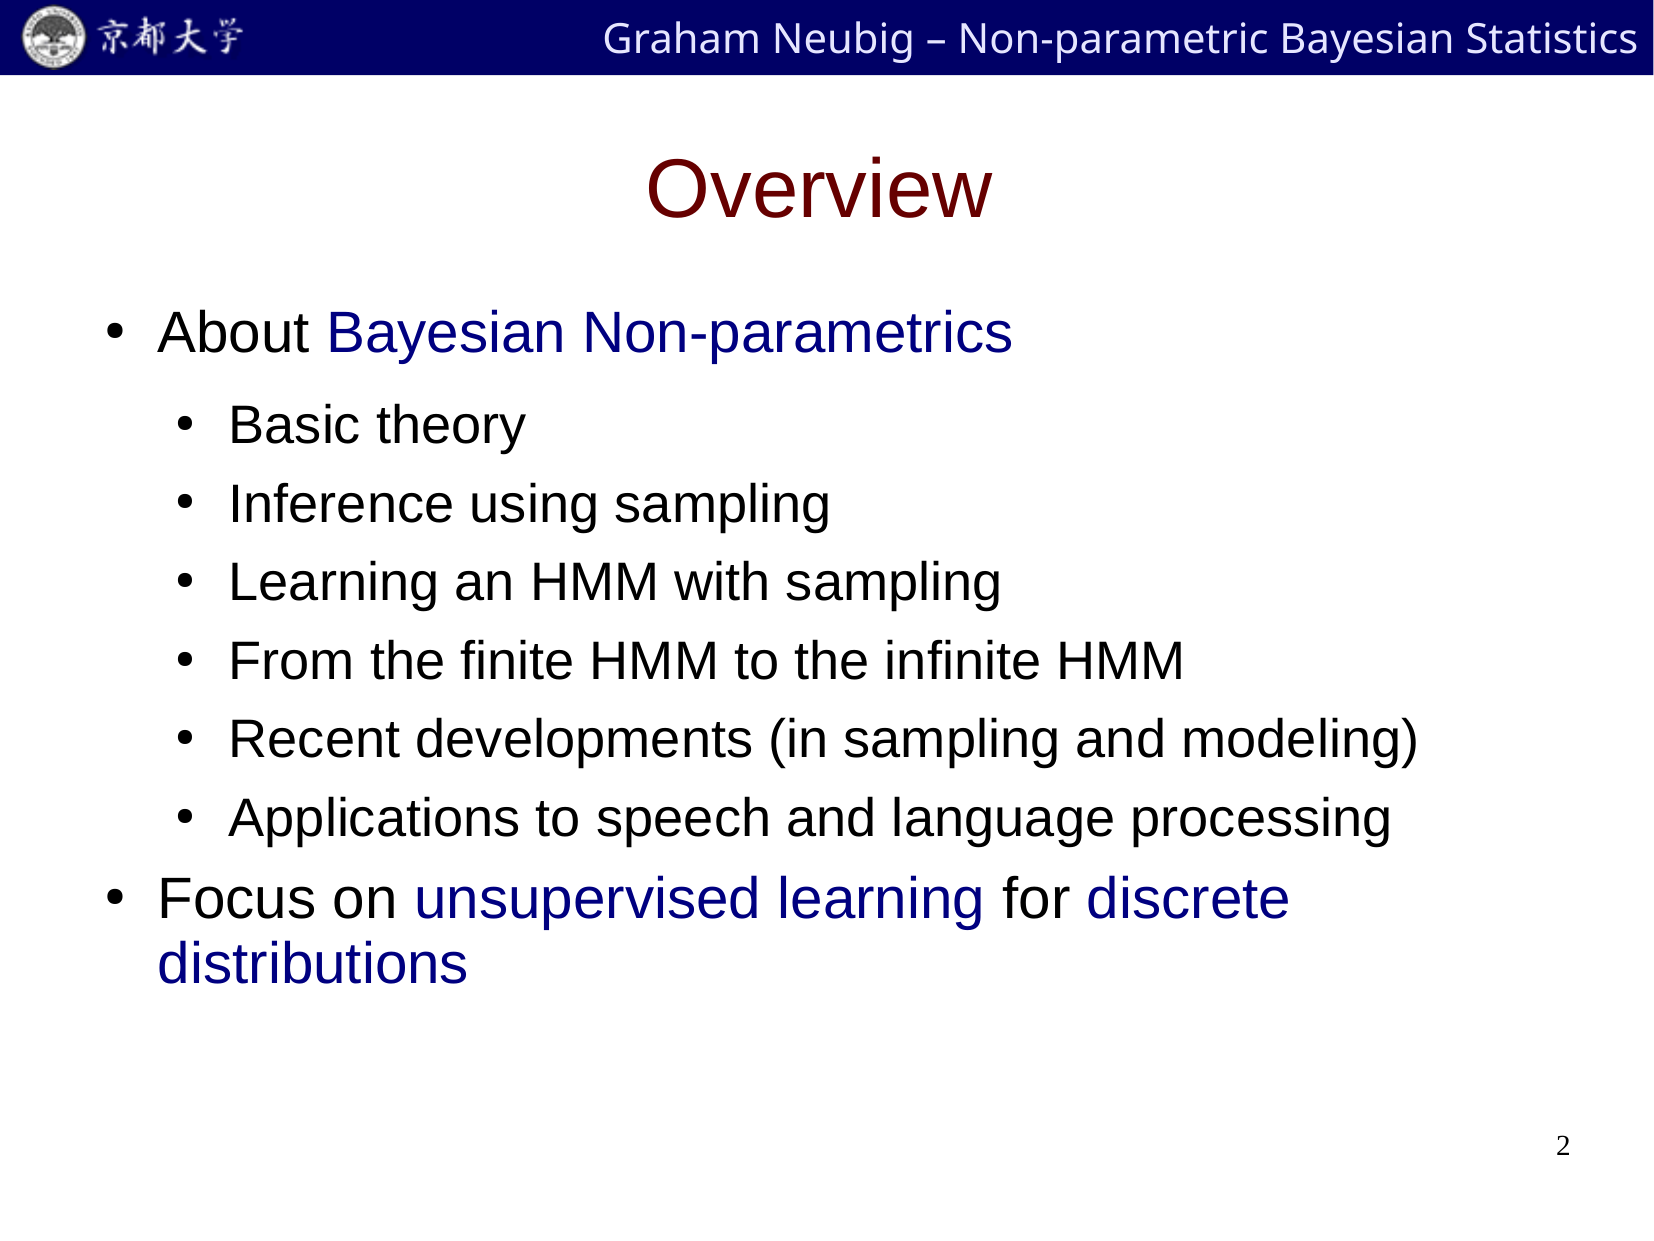

# Overview
About Bayesian Non-parametrics
Basic theory
Inference using sampling
Learning an HMM with sampling
From the finite HMM to the infinite HMM
Recent developments (in sampling and modeling)
Applications to speech and language processing
Focus on unsupervised learning for discrete distributions
2